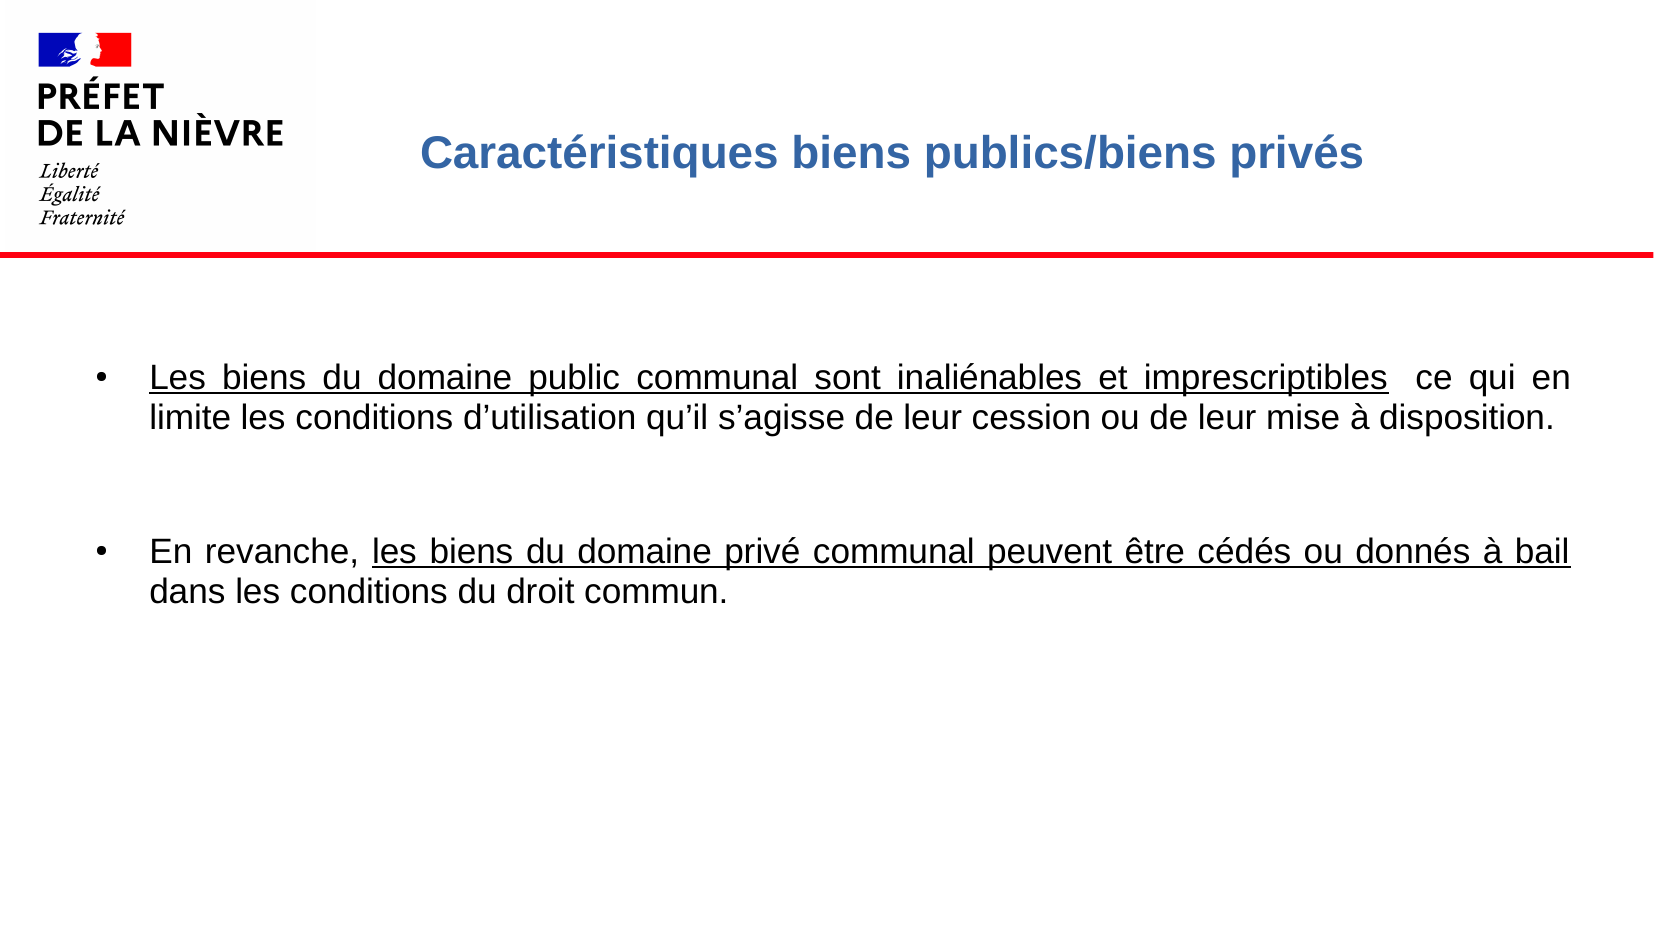

# Caractéristiques biens publics/biens privés
Les biens du domaine public communal sont inaliénables et imprescriptibles  ce qui en limite les conditions d’utilisation qu’il s’agisse de leur cession ou de leur mise à disposition.
En revanche, les biens du domaine privé communal peuvent être cédés ou donnés à bail dans les conditions du droit commun.